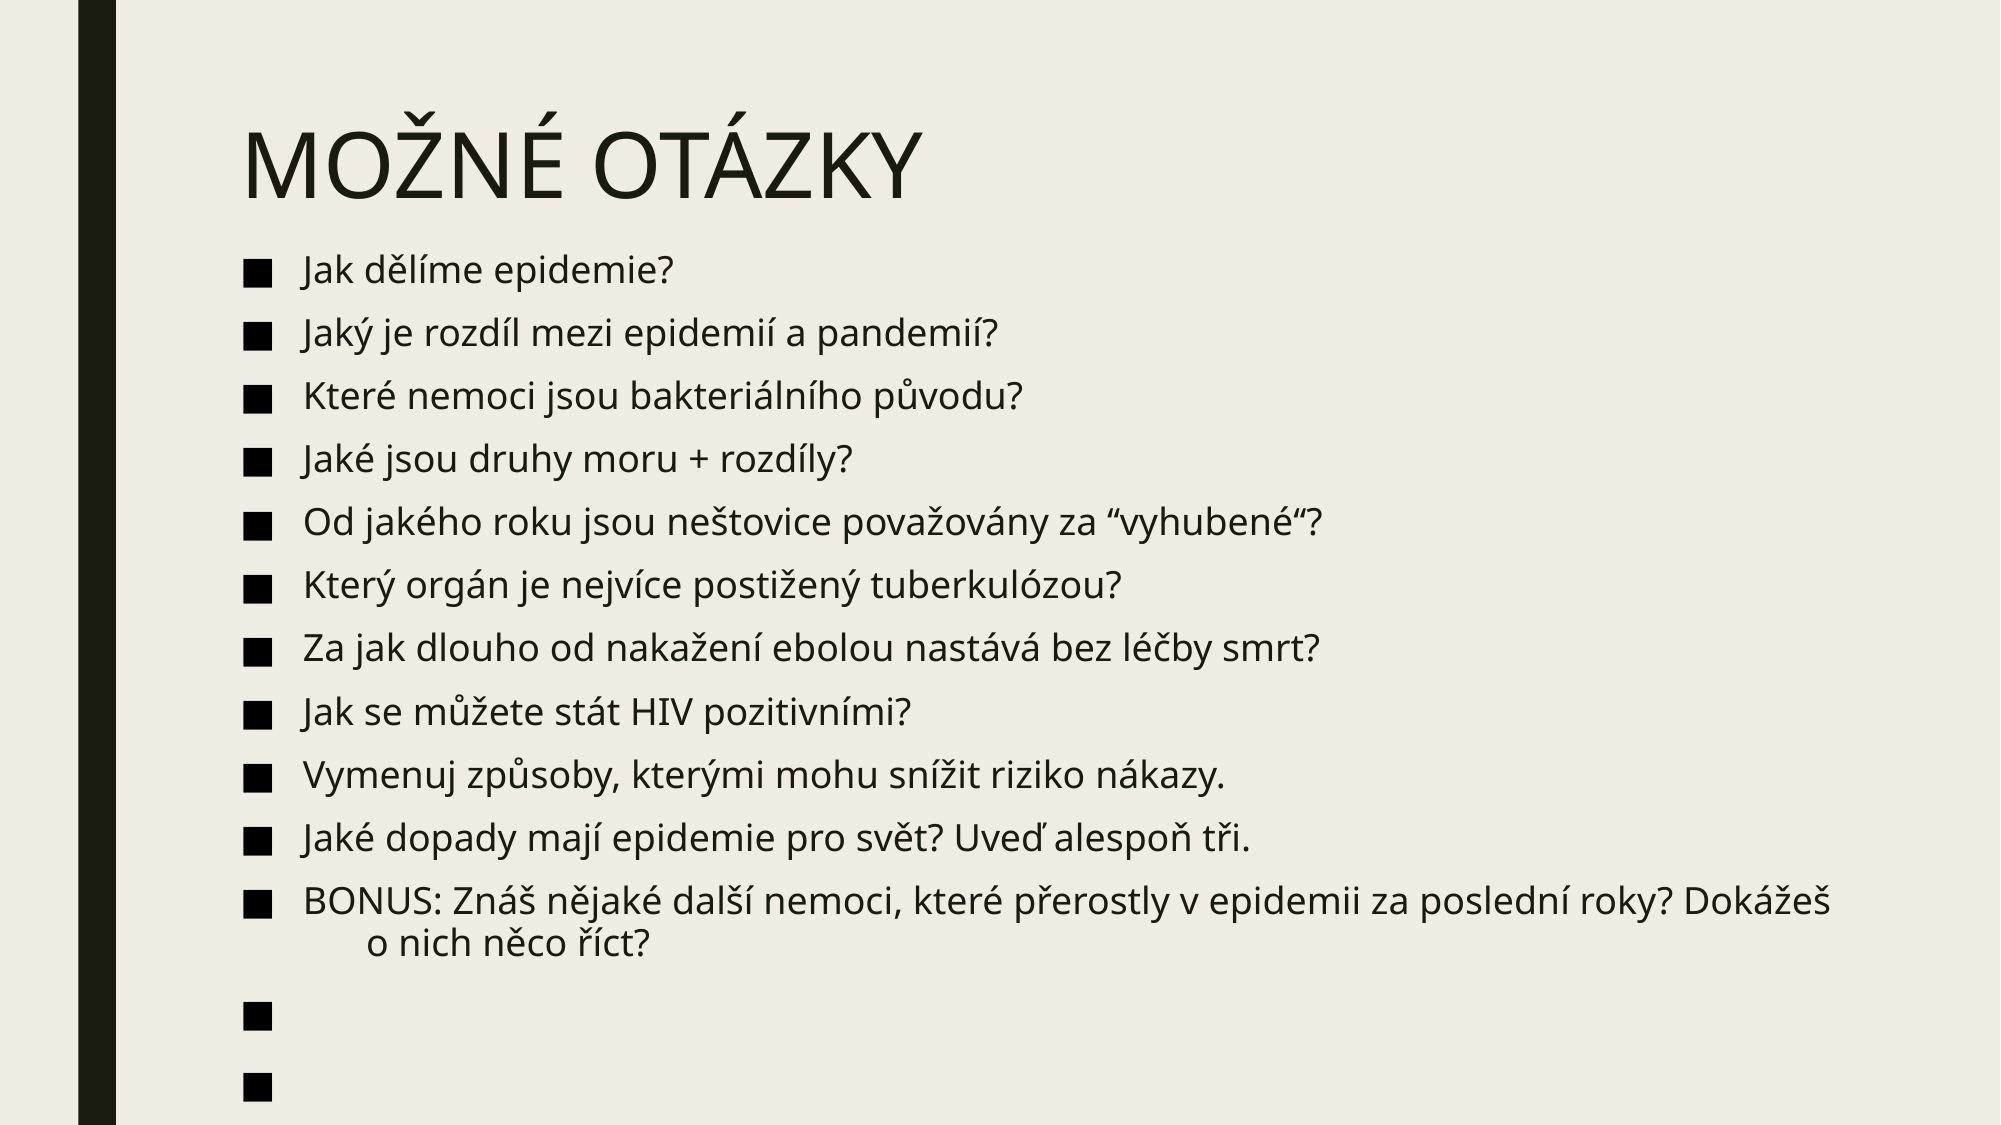

# MOŽNÉ OTÁZKY
Jak dělíme epidemie?
Jaký je rozdíl mezi epidemií a pandemií?
Které nemoci jsou bakteriálního původu?
Jaké jsou druhy moru + rozdíly?
Od jakého roku jsou neštovice považovány za ‘‘vyhubené‘‘?
Který orgán je nejvíce postižený tuberkulózou?
Za jak dlouho od nakažení ebolou nastává bez léčby smrt?
Jak se můžete stát HIV pozitivními?
Vymenuj způsoby, kterými mohu snížit riziko nákazy.
Jaké dopady mají epidemie pro svět? Uveď alespoň tři.
BONUS: Znáš nějaké další nemoci, které přerostly v epidemii za poslední roky? Dokážeš o nich něco říct?